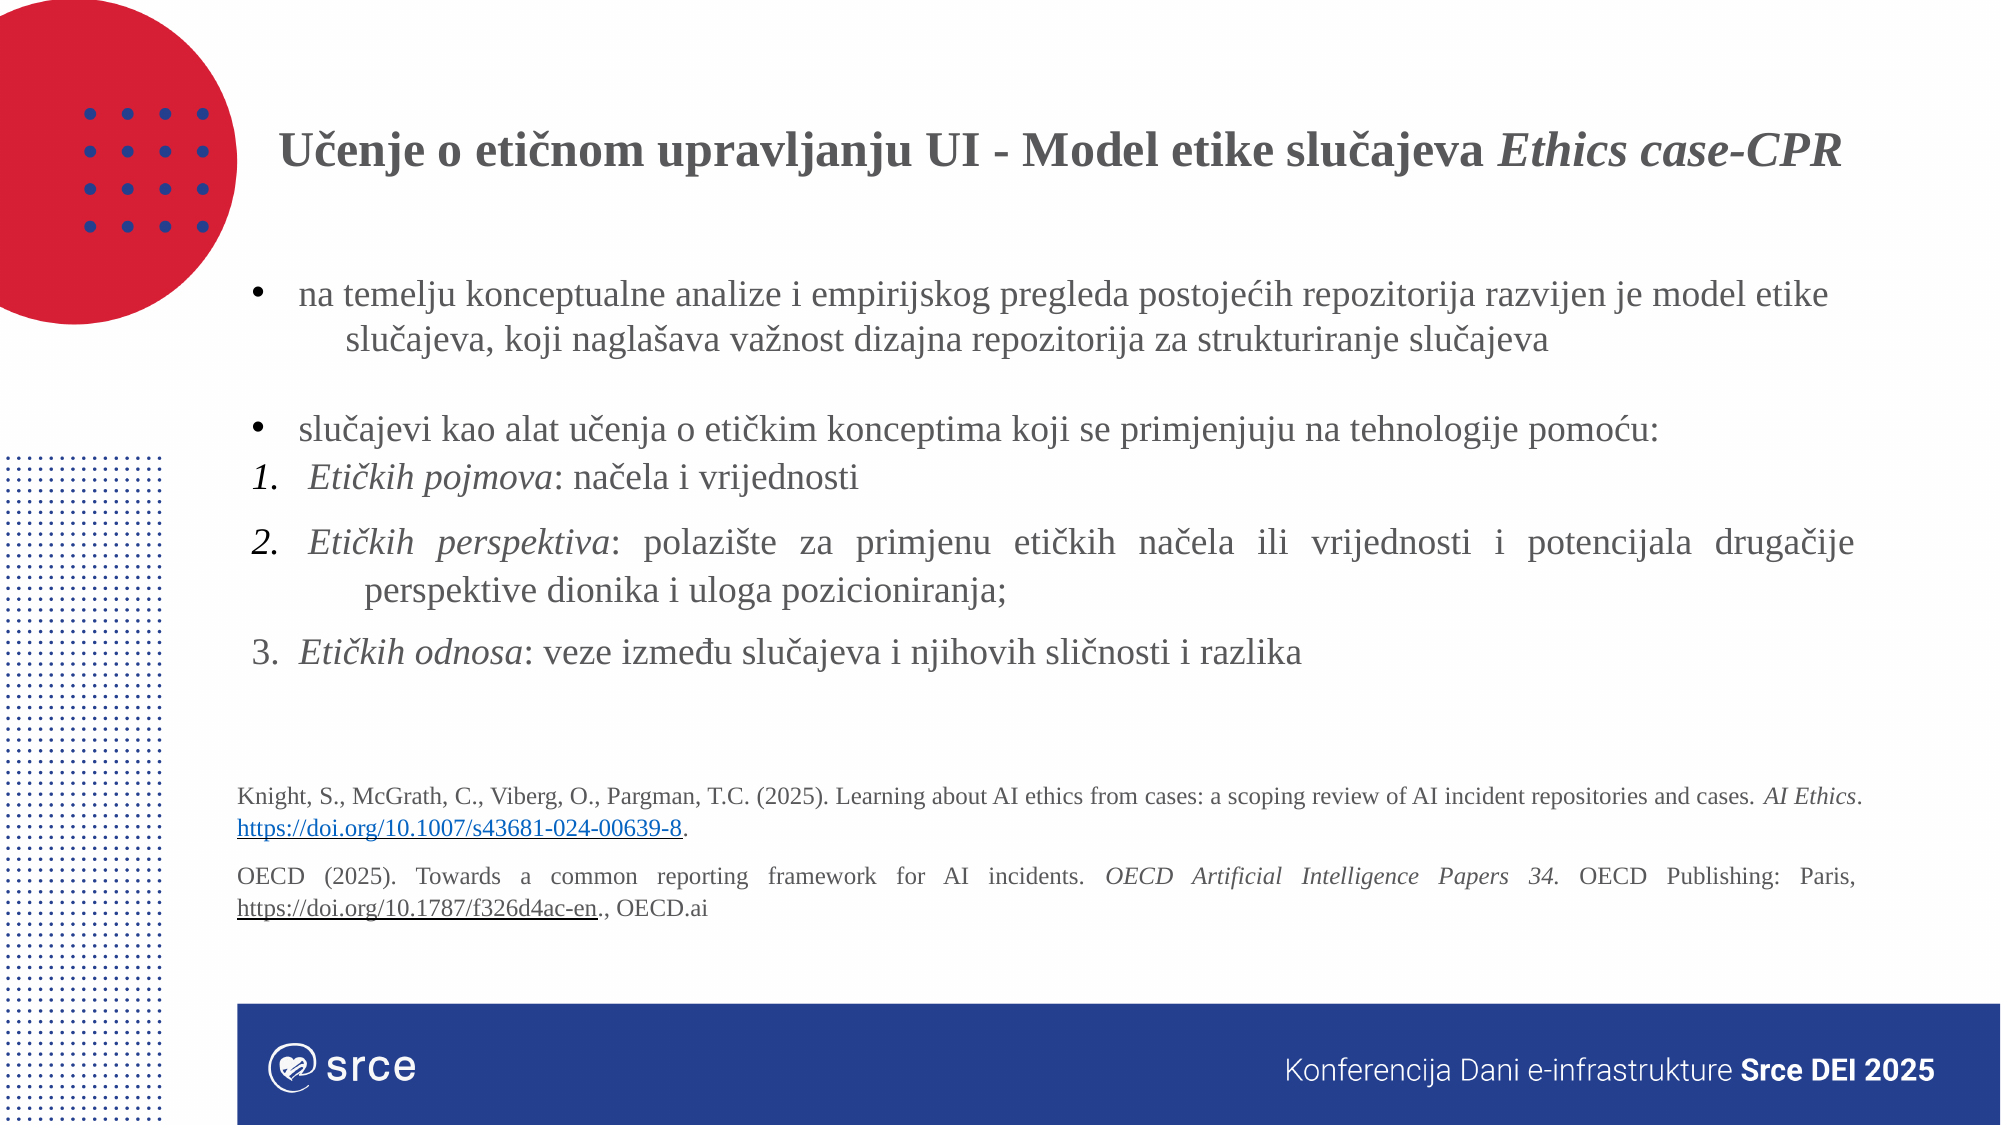

Učenje o etičnom upravljanju UI - Model etike slučajeva Ethics case-CPR
na temelju konceptualne analize i empirijskog pregleda postojećih repozitorija razvijen je model etike slučajeva, koji naglašava važnost dizajna repozitorija za strukturiranje slučajeva
slučajevi kao alat učenja o etičkim konceptima koji se primjenjuju na tehnologije pomoću:
Etičkih pojmova: načela i vrijednosti
Etičkih perspektiva: polazište za primjenu etičkih načela ili vrijednosti i potencijala drugačije perspektive dionika i uloga pozicioniranja;
3. Etičkih odnosa: veze između slučajeva i njihovih sličnosti i razlika
Knight, S., McGrath, C., Viberg, O., Pargman, T.C. (2025). Learning about AI ethics from cases: a scoping review of AI incident repositories and cases. AI Ethics. https://doi.org/10.1007/s43681-024-00639-8.
OECD (2025). Towards a common reporting framework for AI incidents. OECD Artificial Intelligence Papers 34. OECD Publishing: Paris, https://doi.org/10.1787/f326d4ac-en., OECD.ai